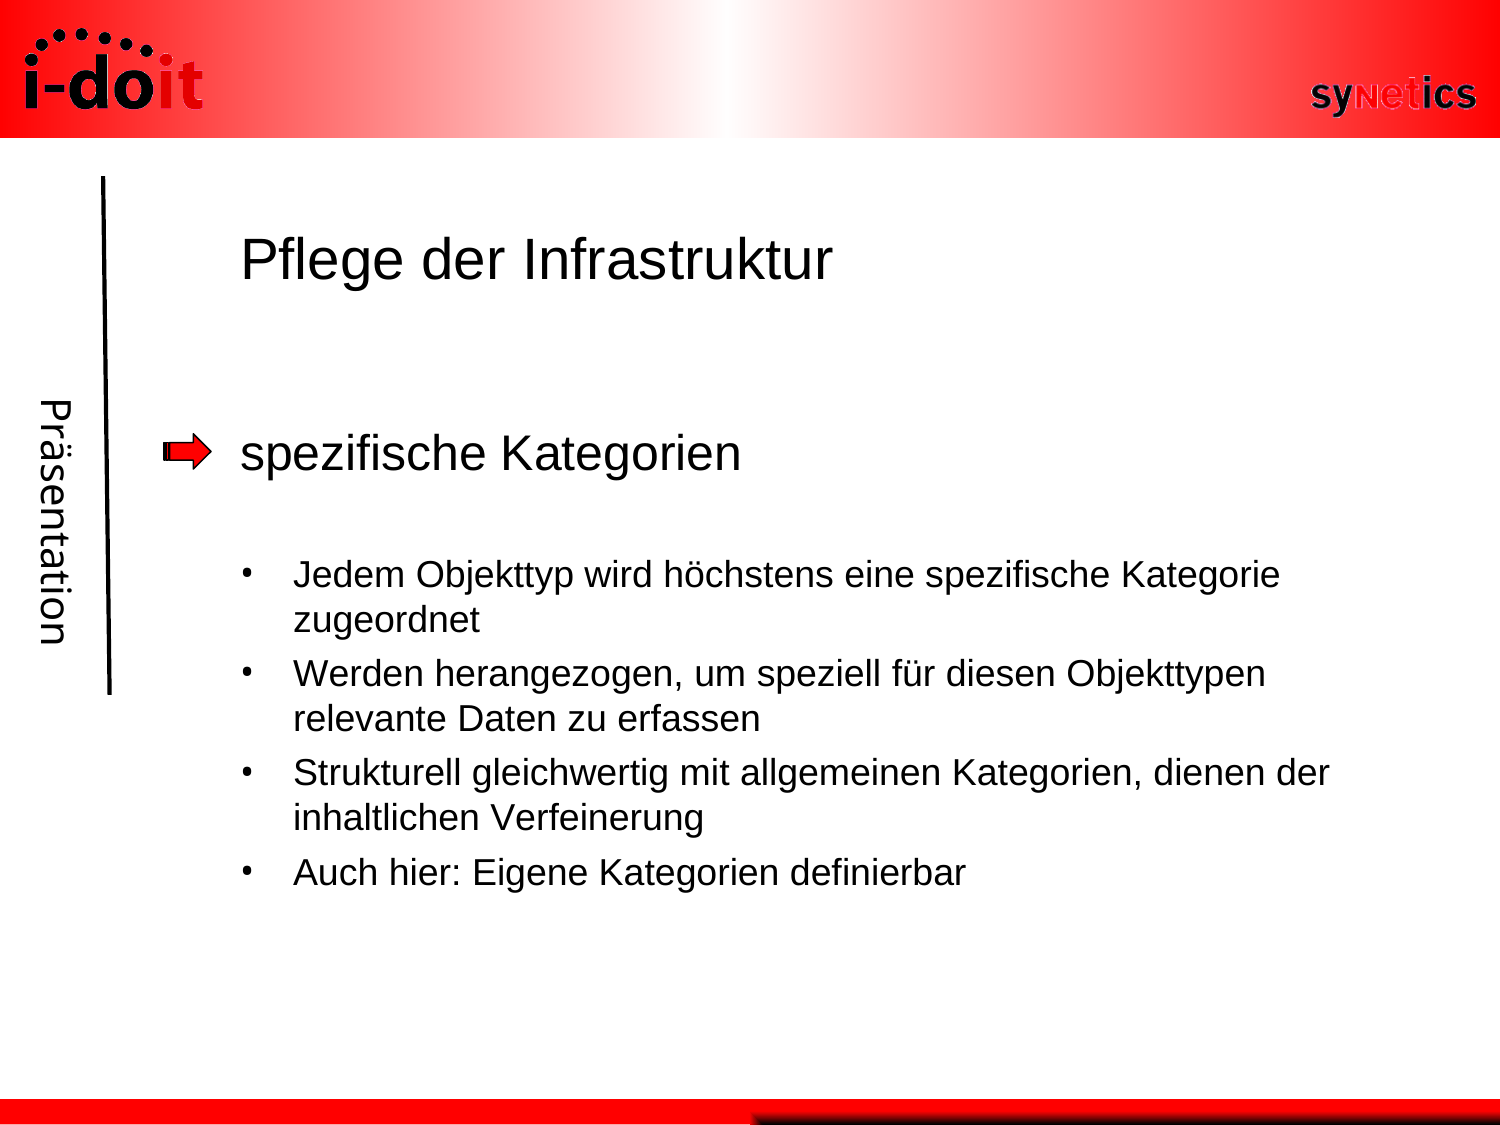

Pflege der Infrastruktur
spezifische Kategorien
Jedem Objekttyp wird höchstens eine spezifische Kategorie zugeordnet
Werden herangezogen, um speziell für diesen Objekttypen relevante Daten zu erfassen
Strukturell gleichwertig mit allgemeinen Kategorien, dienen der inhaltlichen Verfeinerung
Auch hier: Eigene Kategorien definierbar